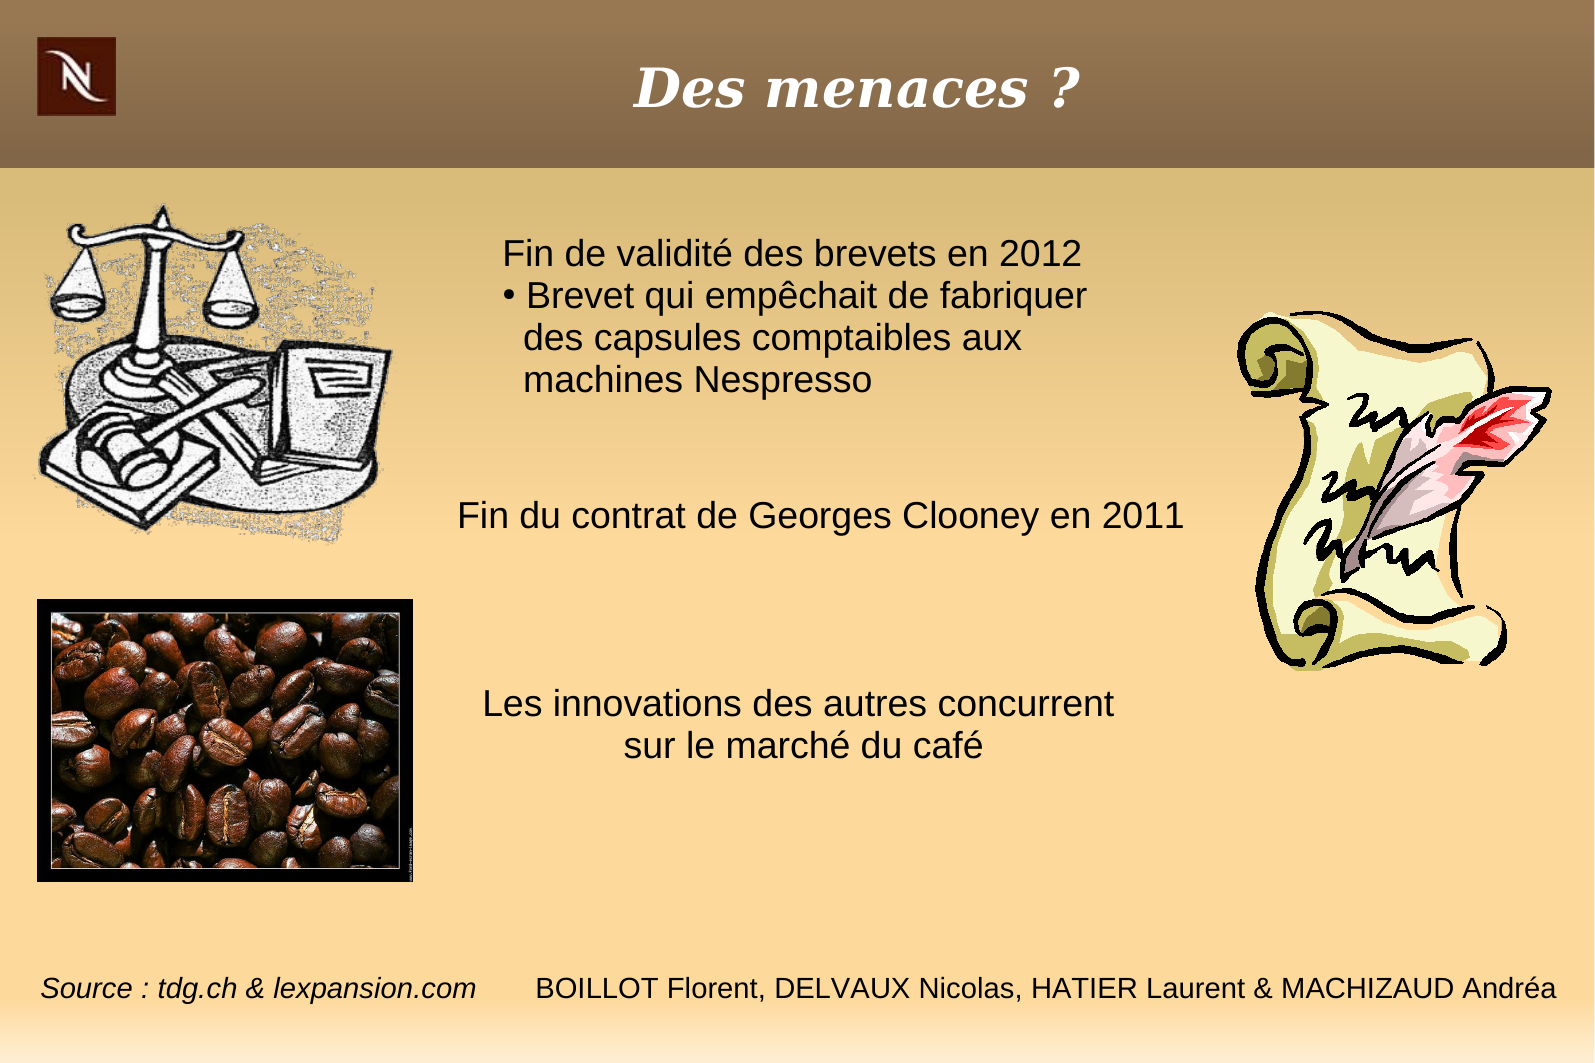

# Des menaces ?
Fin de validité des brevets en 2012
 Brevet qui empêchait de fabriquer
 des capsules comptaibles aux
 machines Nespresso
Fin du contrat de Georges Clooney en 2011
Les innovations des autres concurrent
sur le marché du café
Source : tdg.ch & lexpansion.com
BOILLOT Florent, DELVAUX Nicolas, HATIER Laurent & MACHIZAUD Andréa